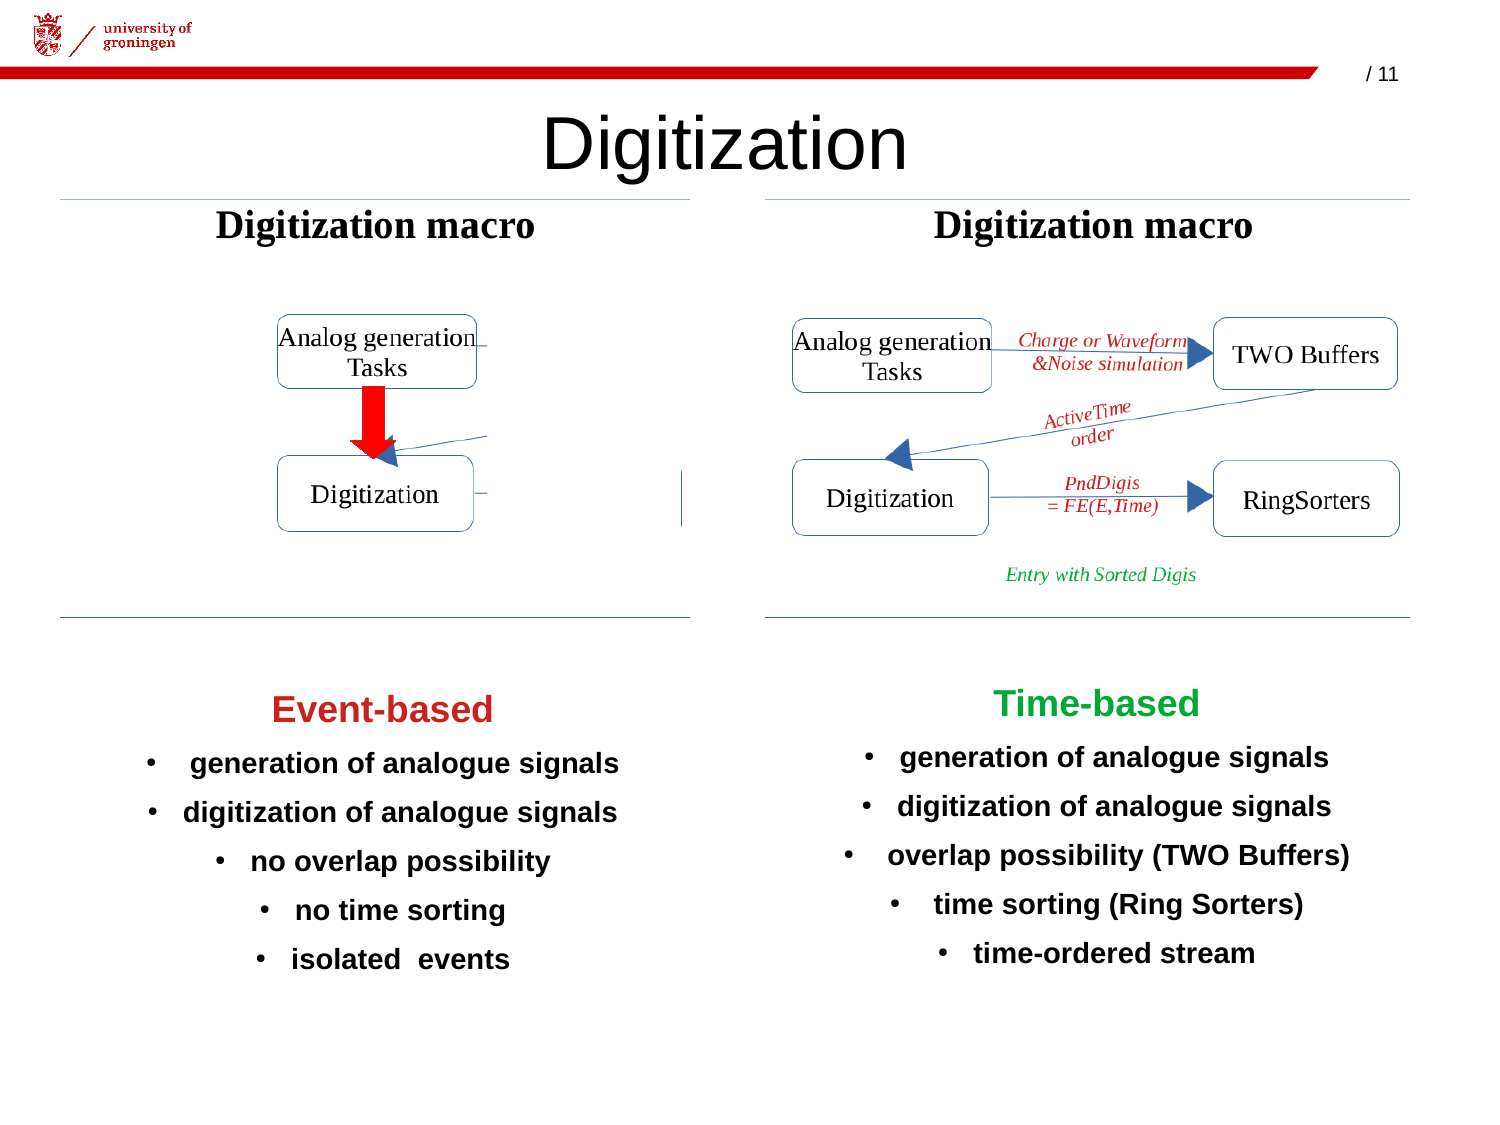

# Digitization
Time-based
generation of analogue signals
digitization of analogue signals
 overlap possibility (TWO Buffers)
 time sorting (Ring Sorters)
time-ordered stream
Event-based
 generation of analogue signals
digitization of analogue signals
no overlap possibility
no time sorting
isolated events